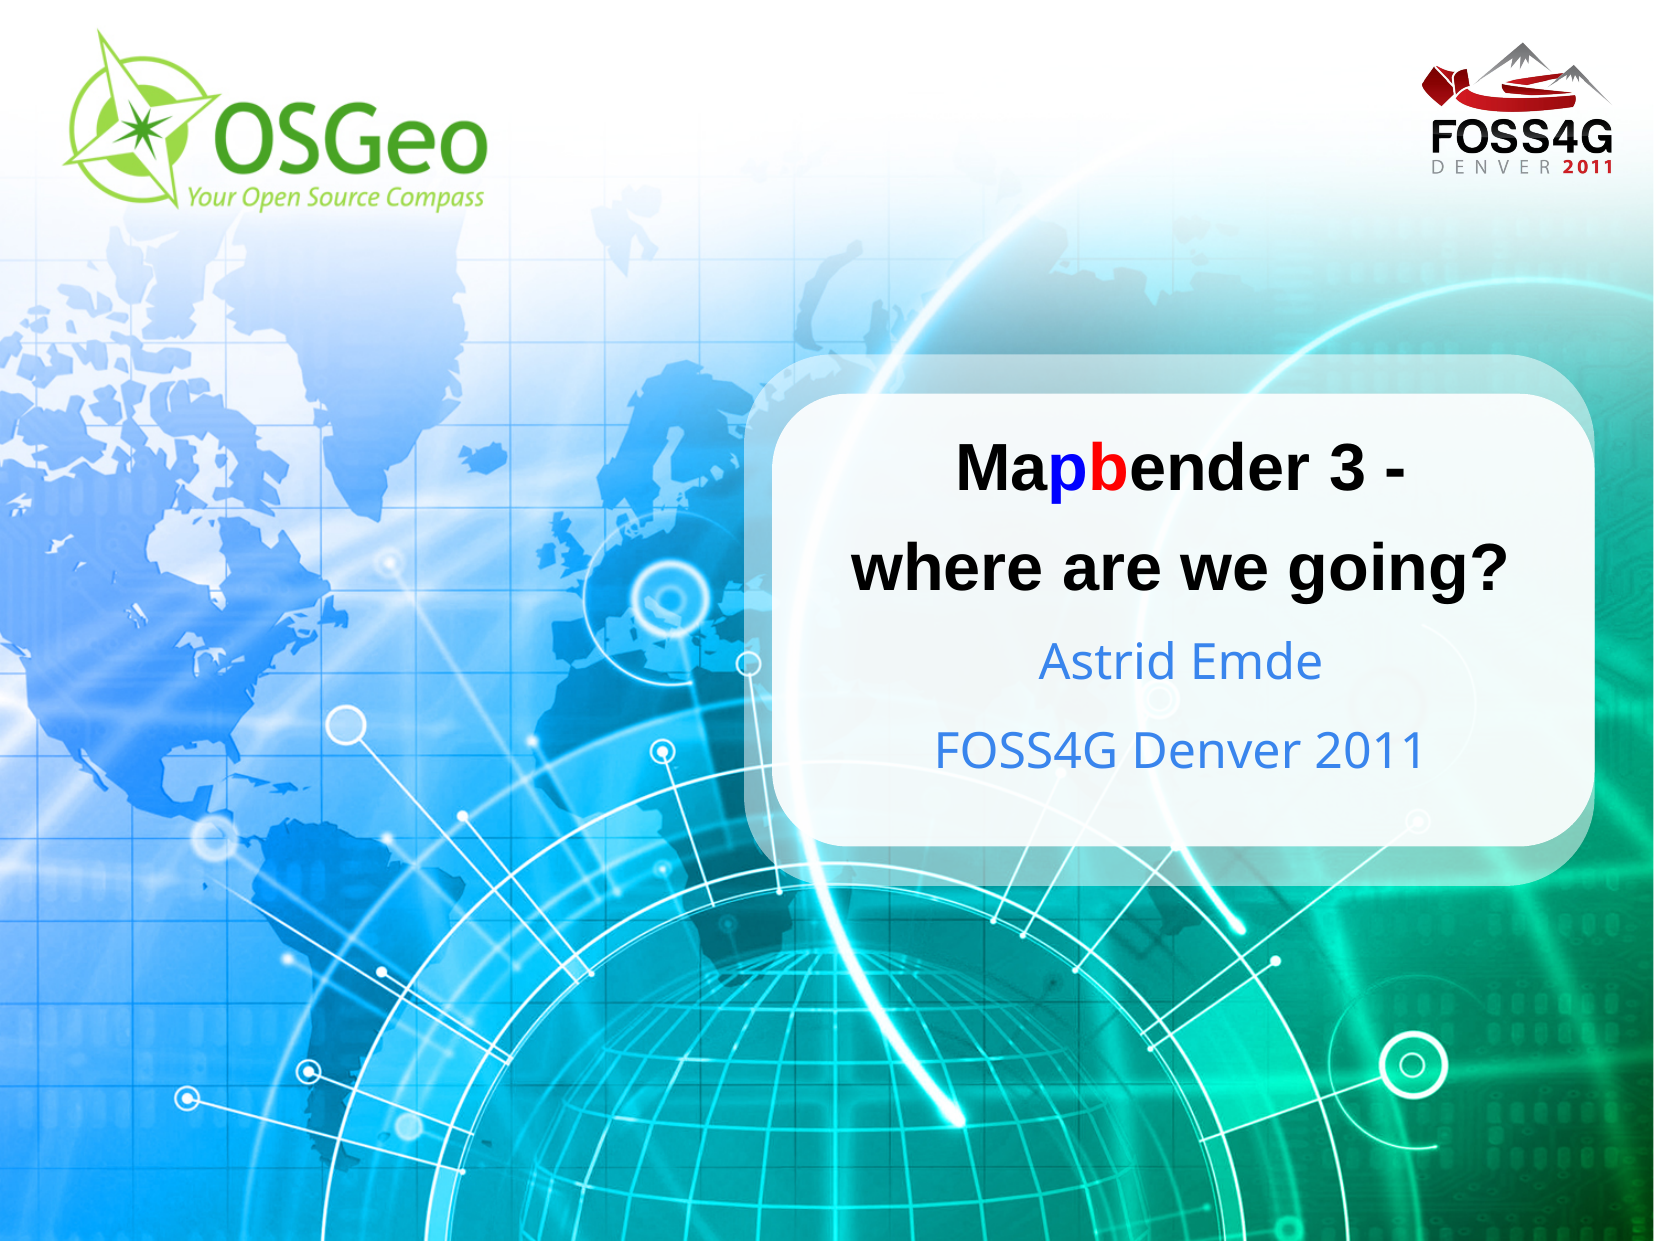

Mapbender 3 -
where are we going?
Astrid Emde
FOSS4G Denver 2011